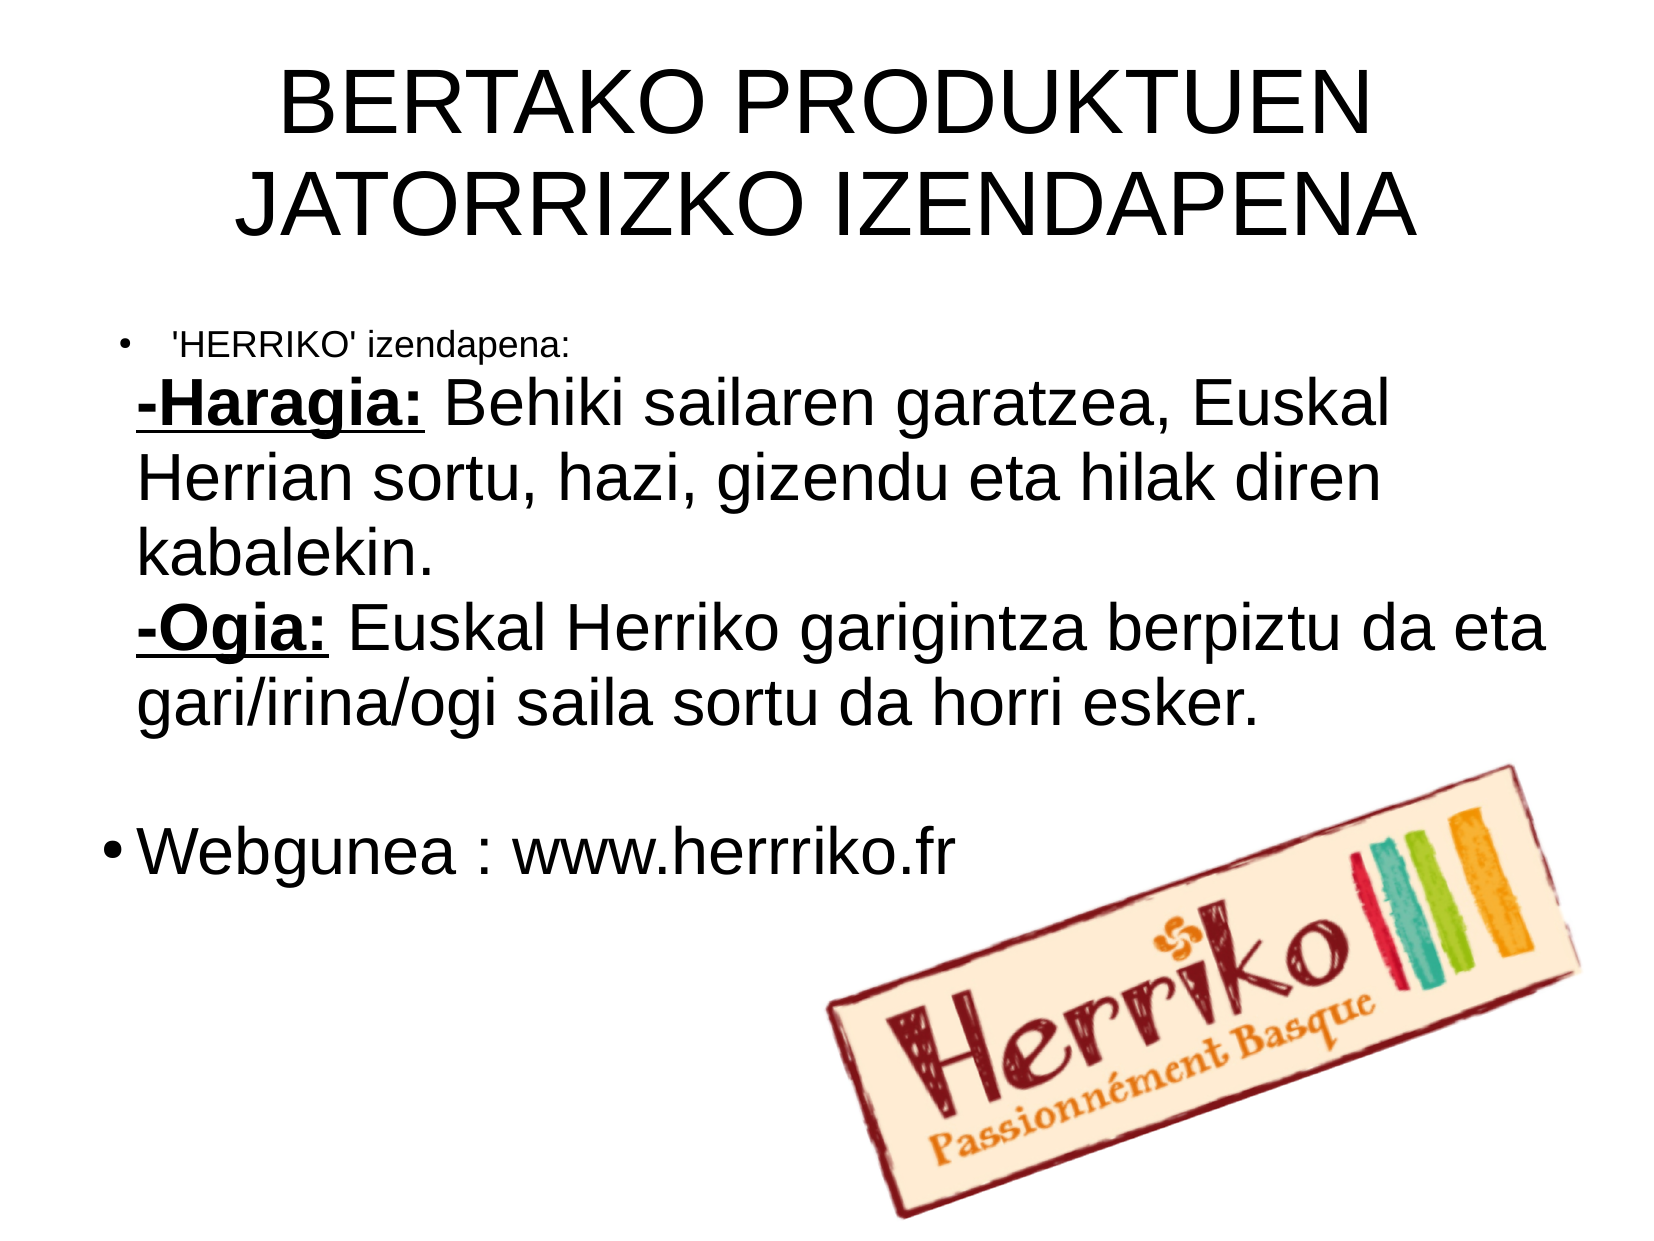

# BERTAKO PRODUKTUEN JATORRIZKO IZENDAPENA
'HERRIKO' izendapena:
-Haragia: Behiki sailaren garatzea, Euskal Herrian sortu, hazi, gizendu eta hilak diren kabalekin.
-Ogia: Euskal Herriko garigintza berpiztu da eta gari/irina/ogi saila sortu da horri esker.
Webgunea : www.herrriko.fr